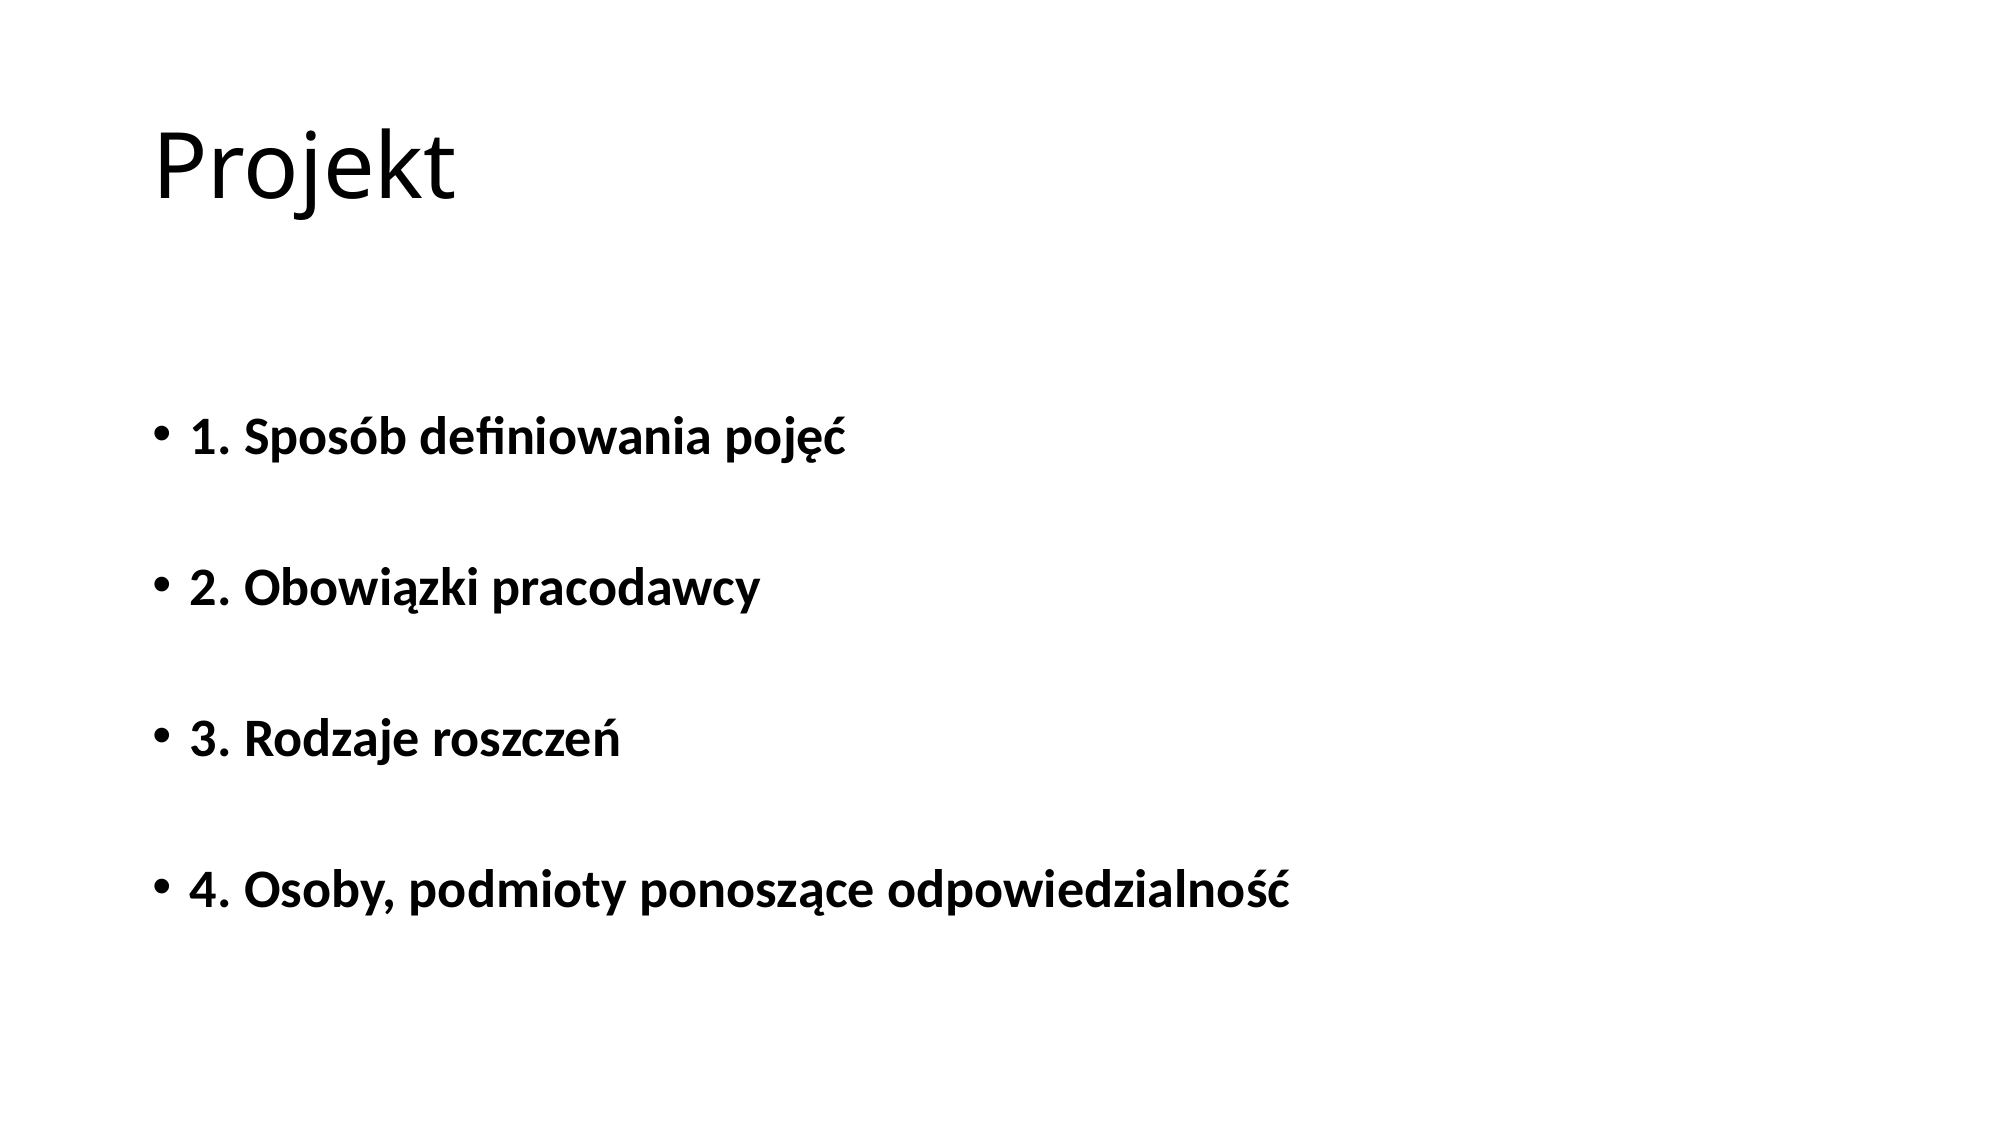

# Projekt
1. Sposób definiowania pojęć
2. Obowiązki pracodawcy
3. Rodzaje roszczeń
4. Osoby, podmioty ponoszące odpowiedzialność